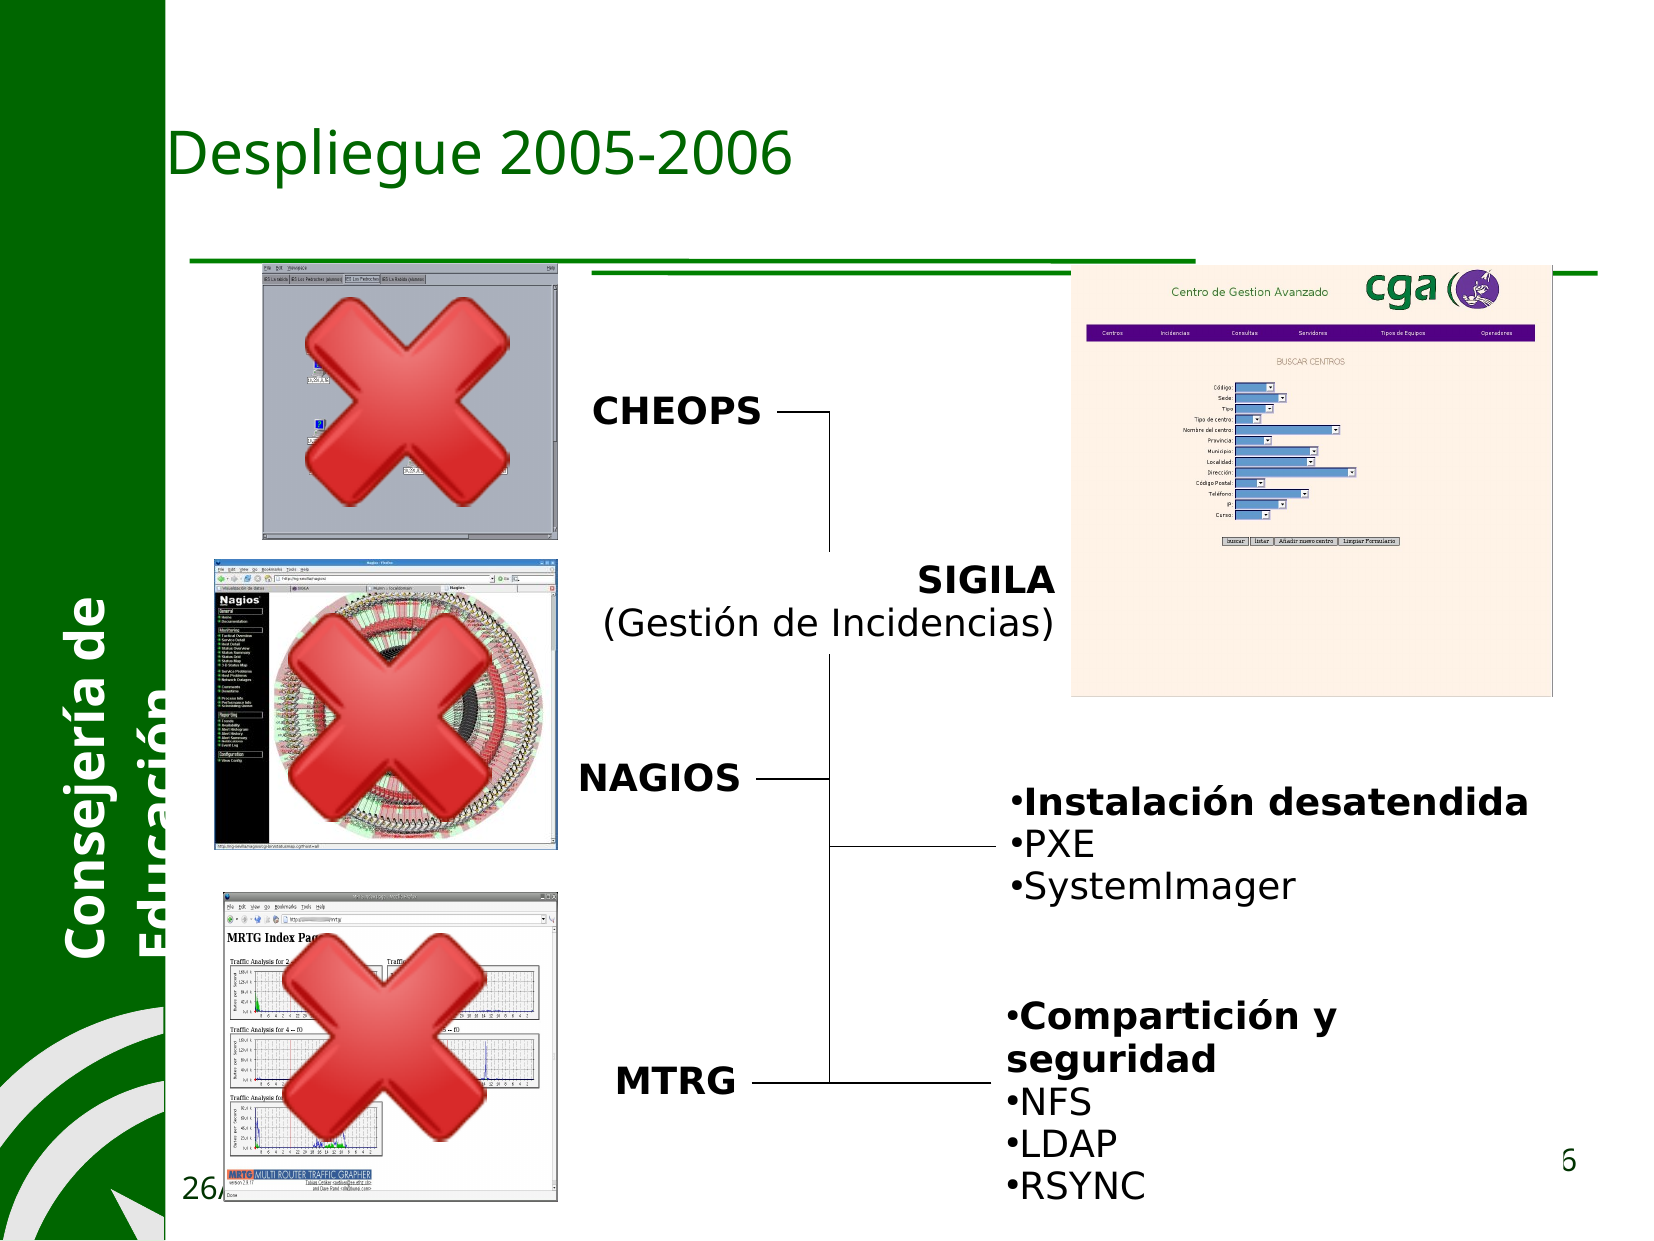

Despliegue 2005-2006
Despliegue 2005-2006
CHEOPS
SIGILA
(Gestión de Incidencias)
NAGIOS
Instalación desatendida
PXE
SystemImager
Compartición y seguridad
NFS
LDAP
RSYNC
MTRG
116